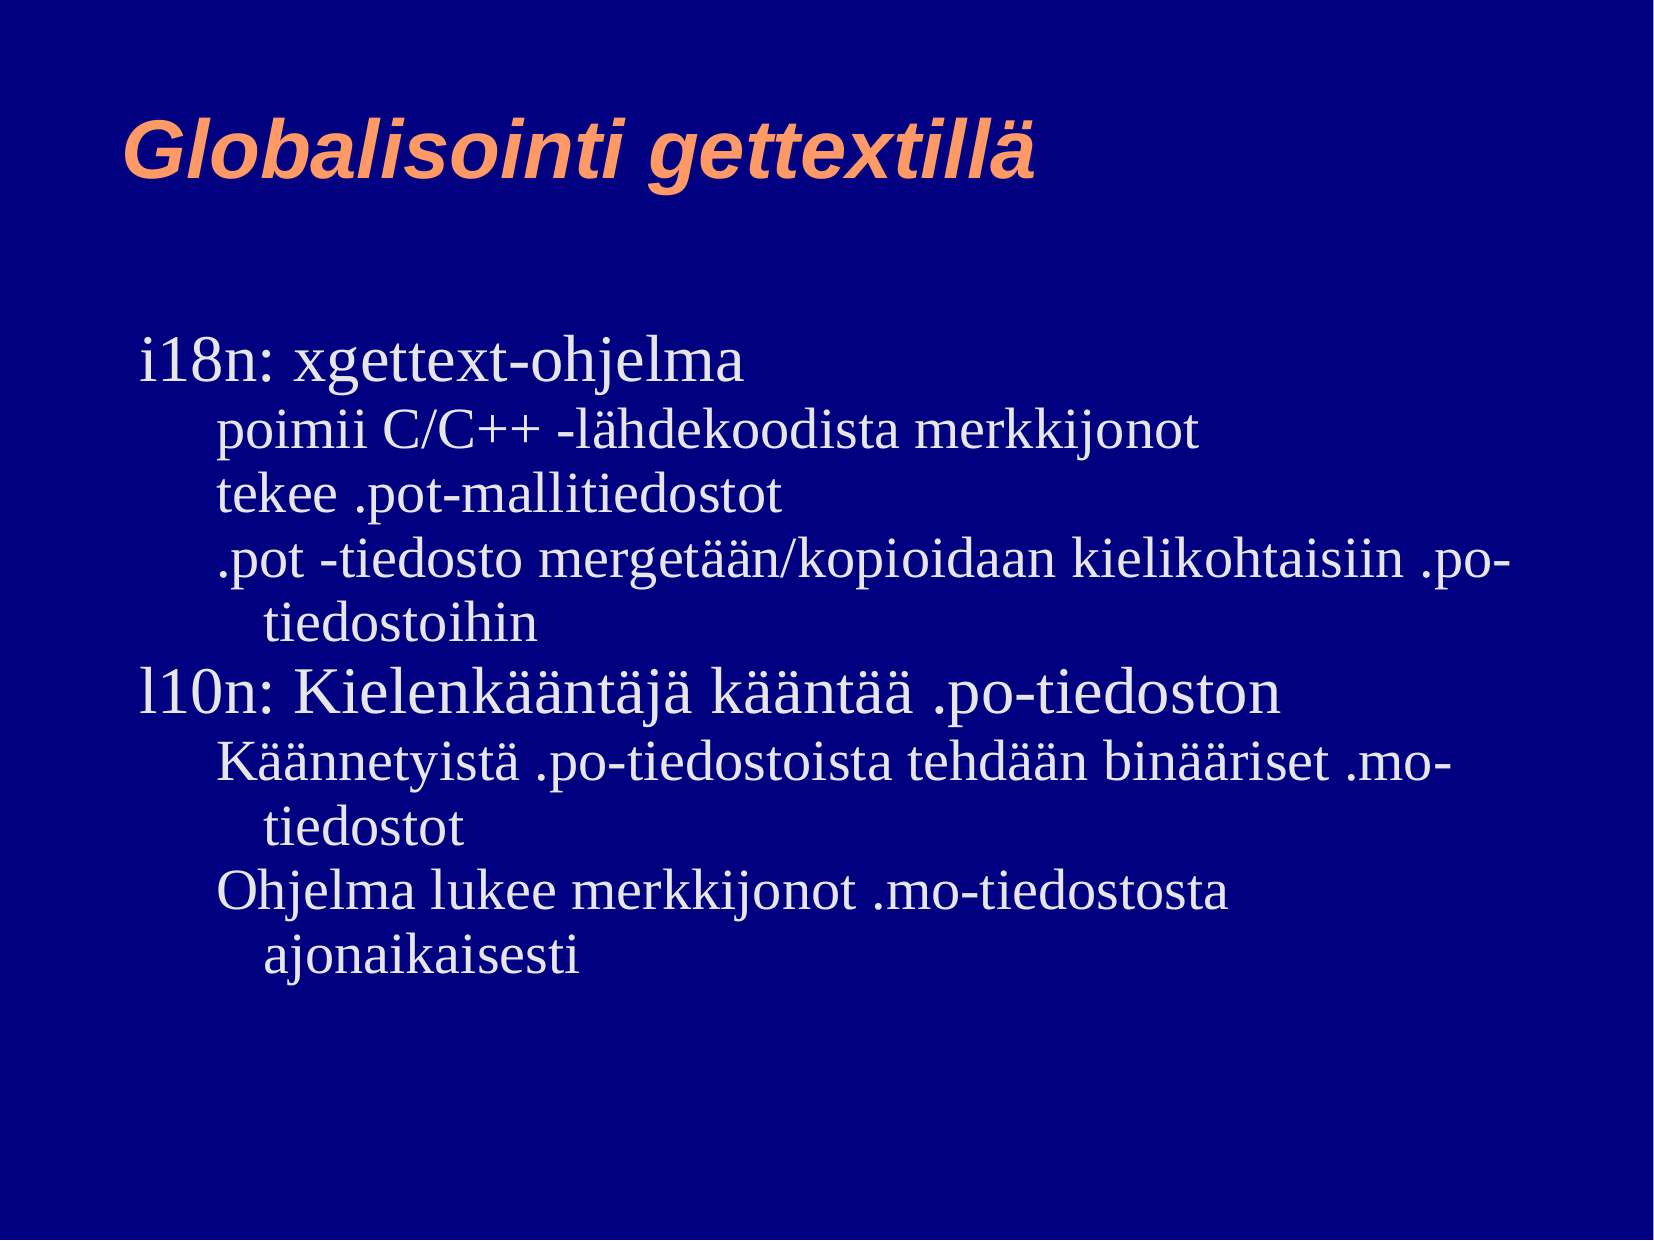

# Globalisointi gettextillä
i18n: xgettext-ohjelma
poimii C/C++ -lähdekoodista merkkijonot
tekee .pot-mallitiedostot
.pot -tiedosto mergetään/kopioidaan kielikohtaisiin .po-tiedostoihin
l10n: Kielenkääntäjä kääntää .po-tiedoston
Käännetyistä .po-tiedostoista tehdään binääriset .mo-tiedostot
Ohjelma lukee merkkijonot .mo-tiedostosta ajonaikaisesti